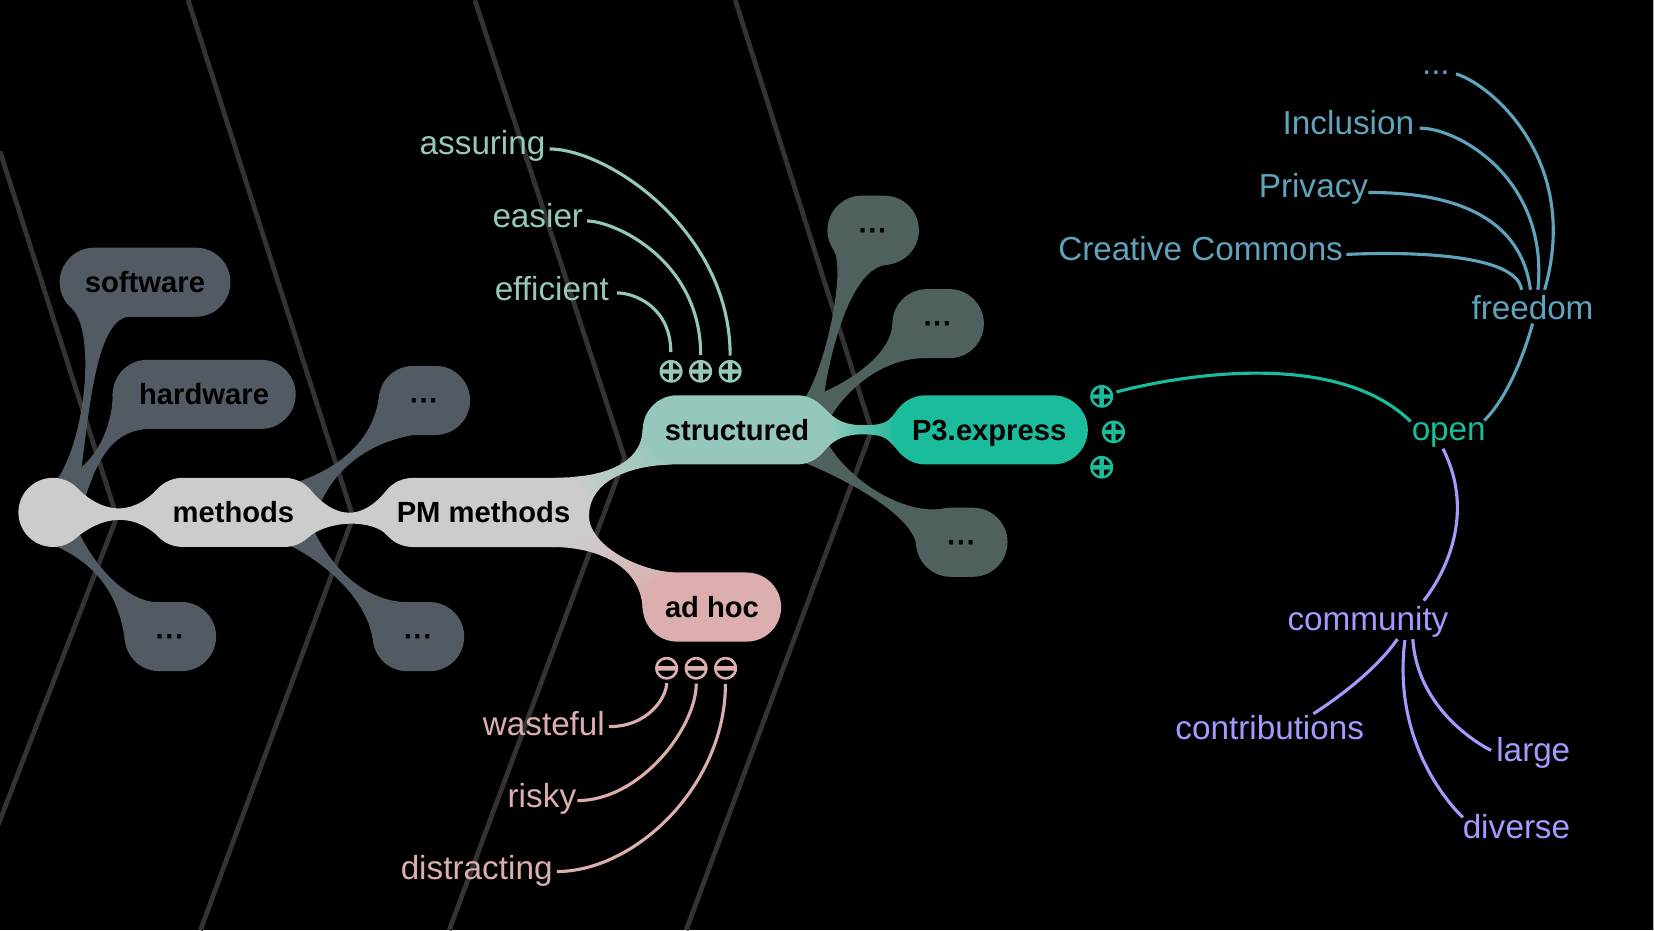

...
Inclusion
assuring
Privacy
easier
···
Creative Commons
software
efficient
freedom
···
hardware
···
structured
P3.express
open
methods
PM methods
···
ad hoc
community
···
···
wasteful
contributions
large
risky
diverse
distracting